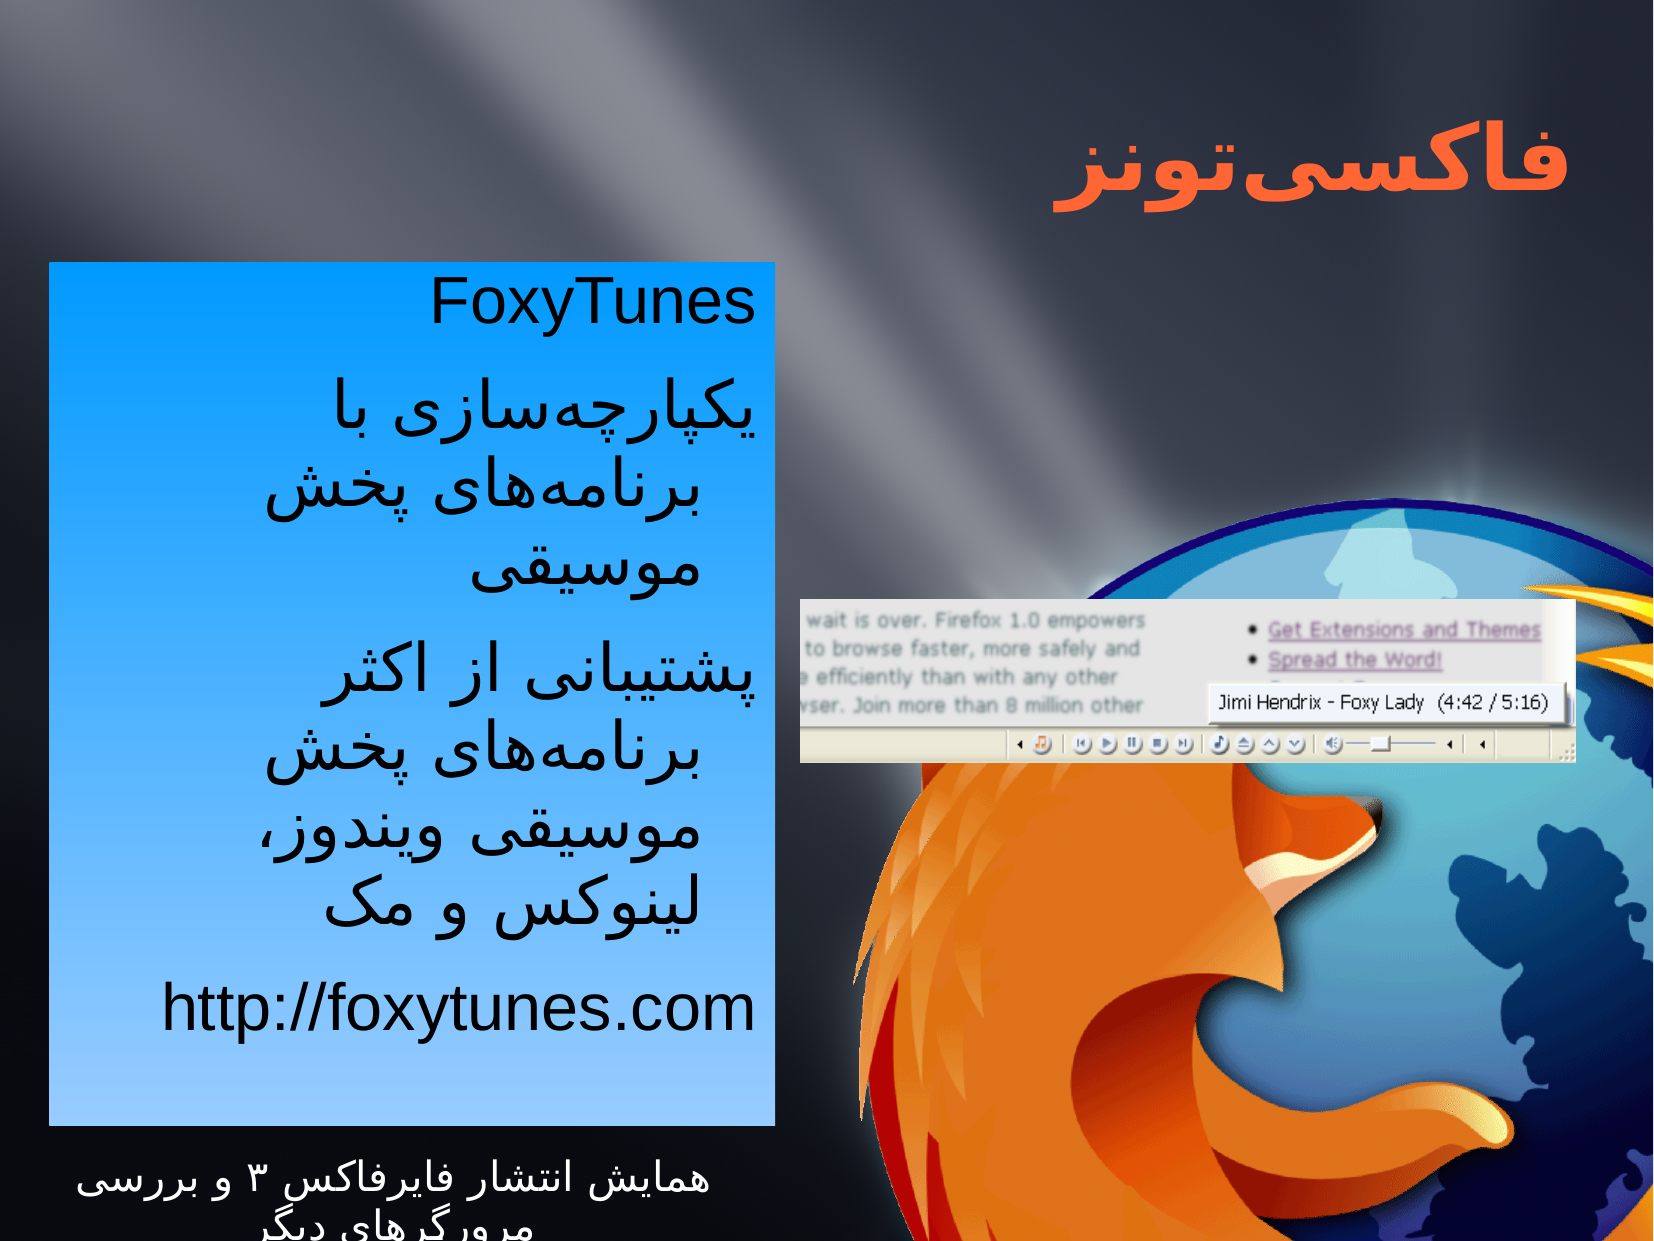

# فاکسی‌تونز
FoxyTunes
یکپارچه‌سازی با برنامه‌های پخش موسیقی
پشتیبانی از اکثر برنامه‌های پخش موسیقی ویندوز، لینوکس و مک
http://foxytunes.com